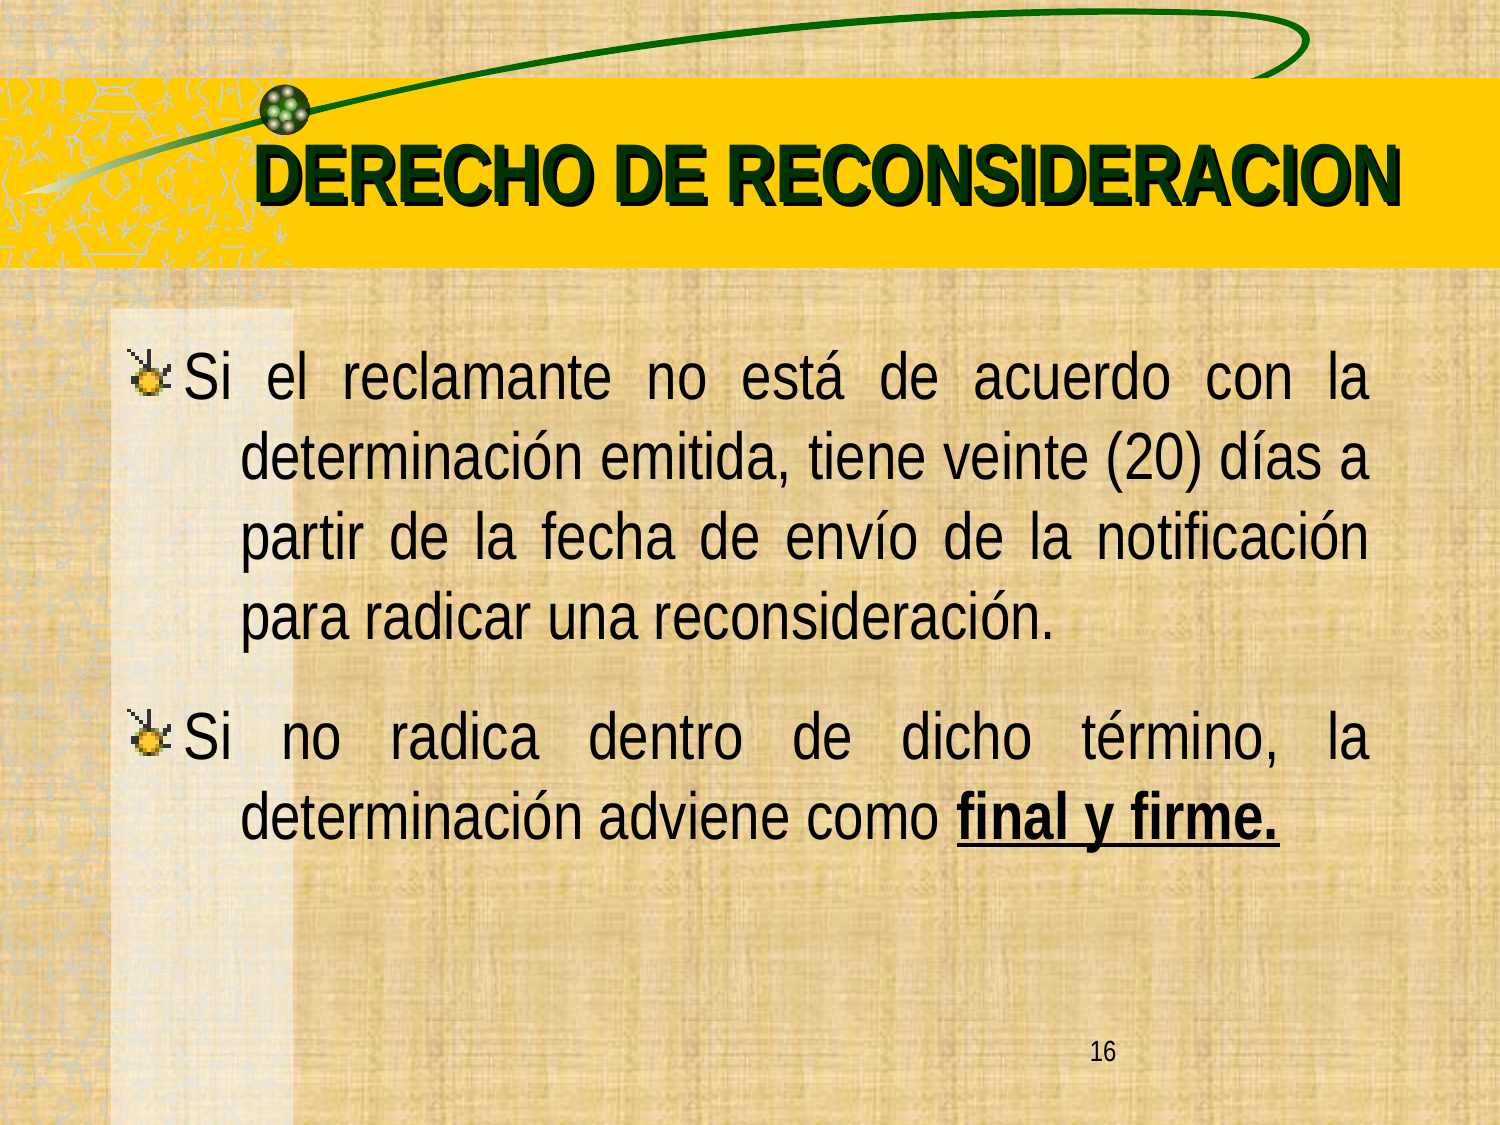

# DERECHO DE RECONSIDERACION
Si el reclamante no está de acuerdo con la determinación emitida, tiene veinte (20) días a partir de la fecha de envío de la notificación para radicar una reconsideración.
Si no radica dentro de dicho término, la determinación adviene como final y firme.